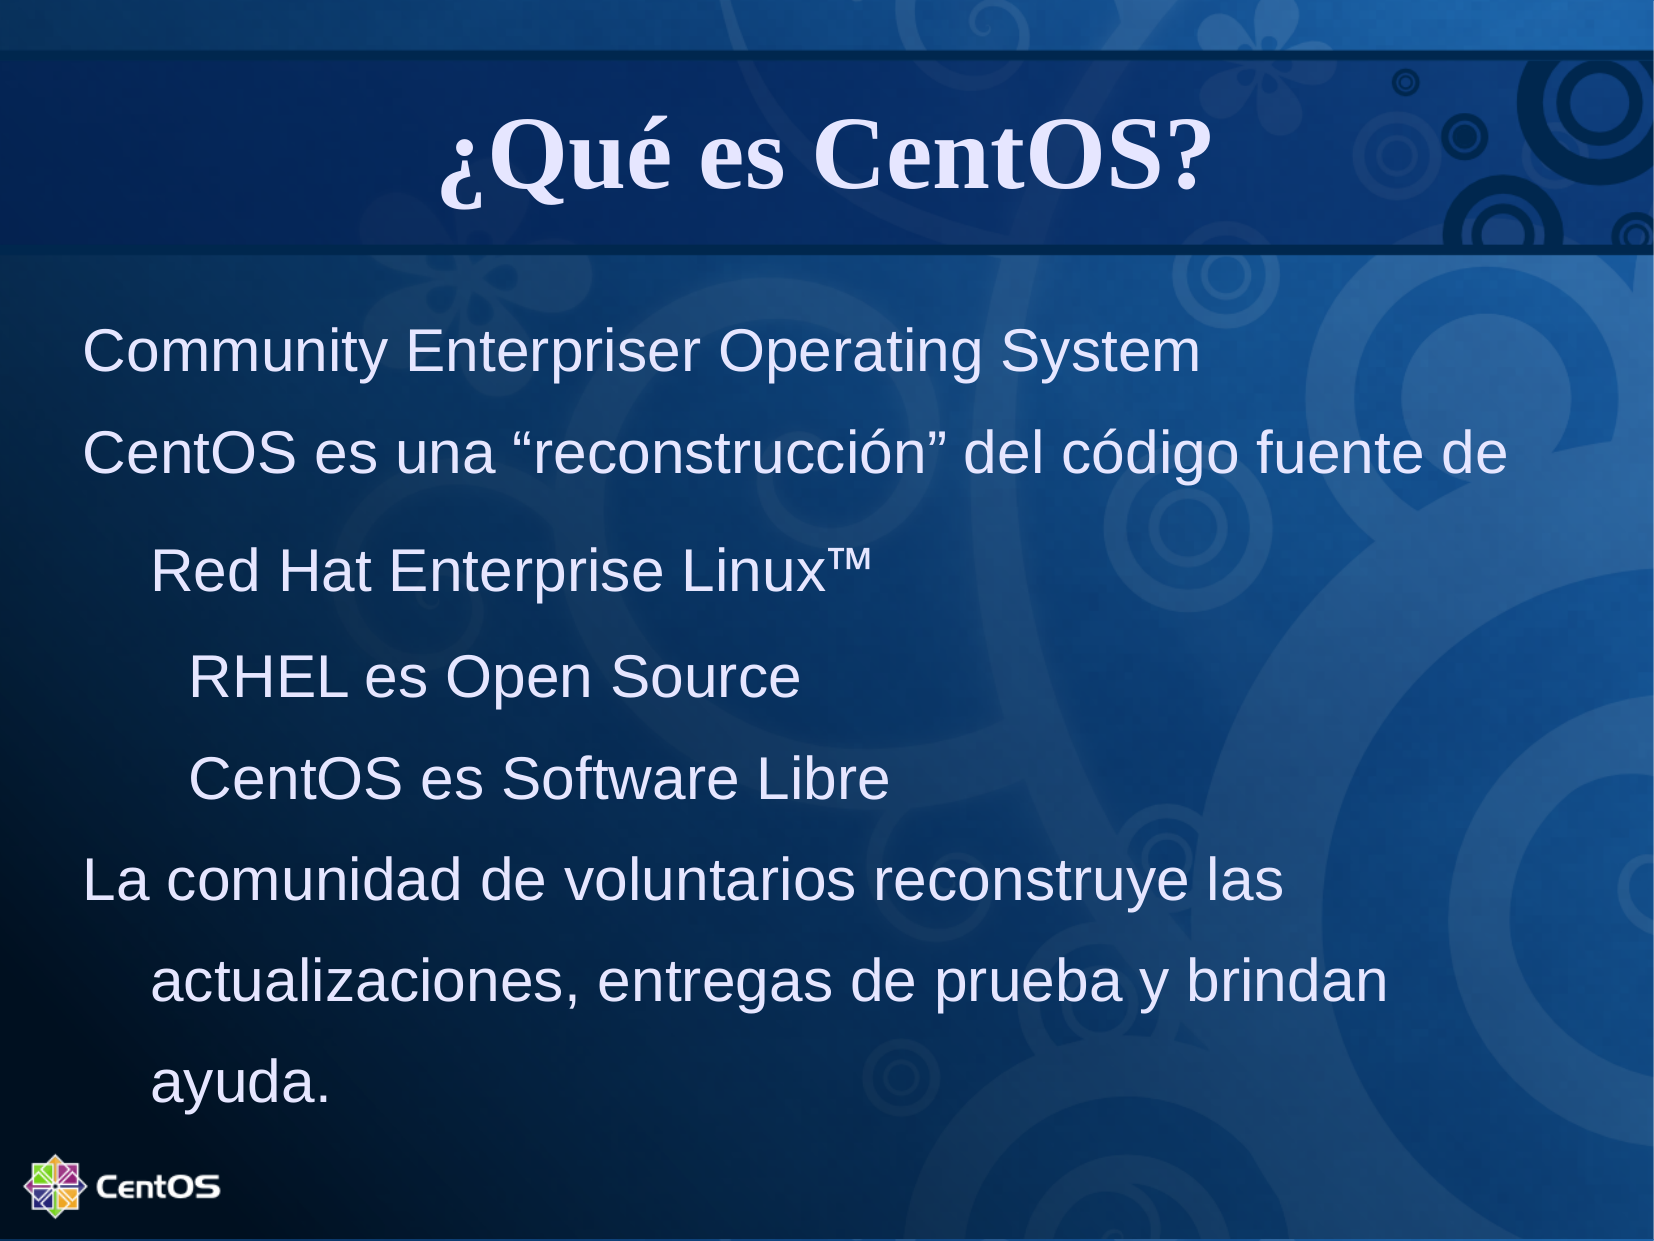

# ¿Qué es CentOS?
Community Enterpriser Operating System
CentOS es una “reconstrucción” del código fuente de Red Hat Enterprise Linux™
RHEL es Open Source
CentOS es Software Libre
La comunidad de voluntarios reconstruye las actualizaciones, entregas de prueba y brindan ayuda.